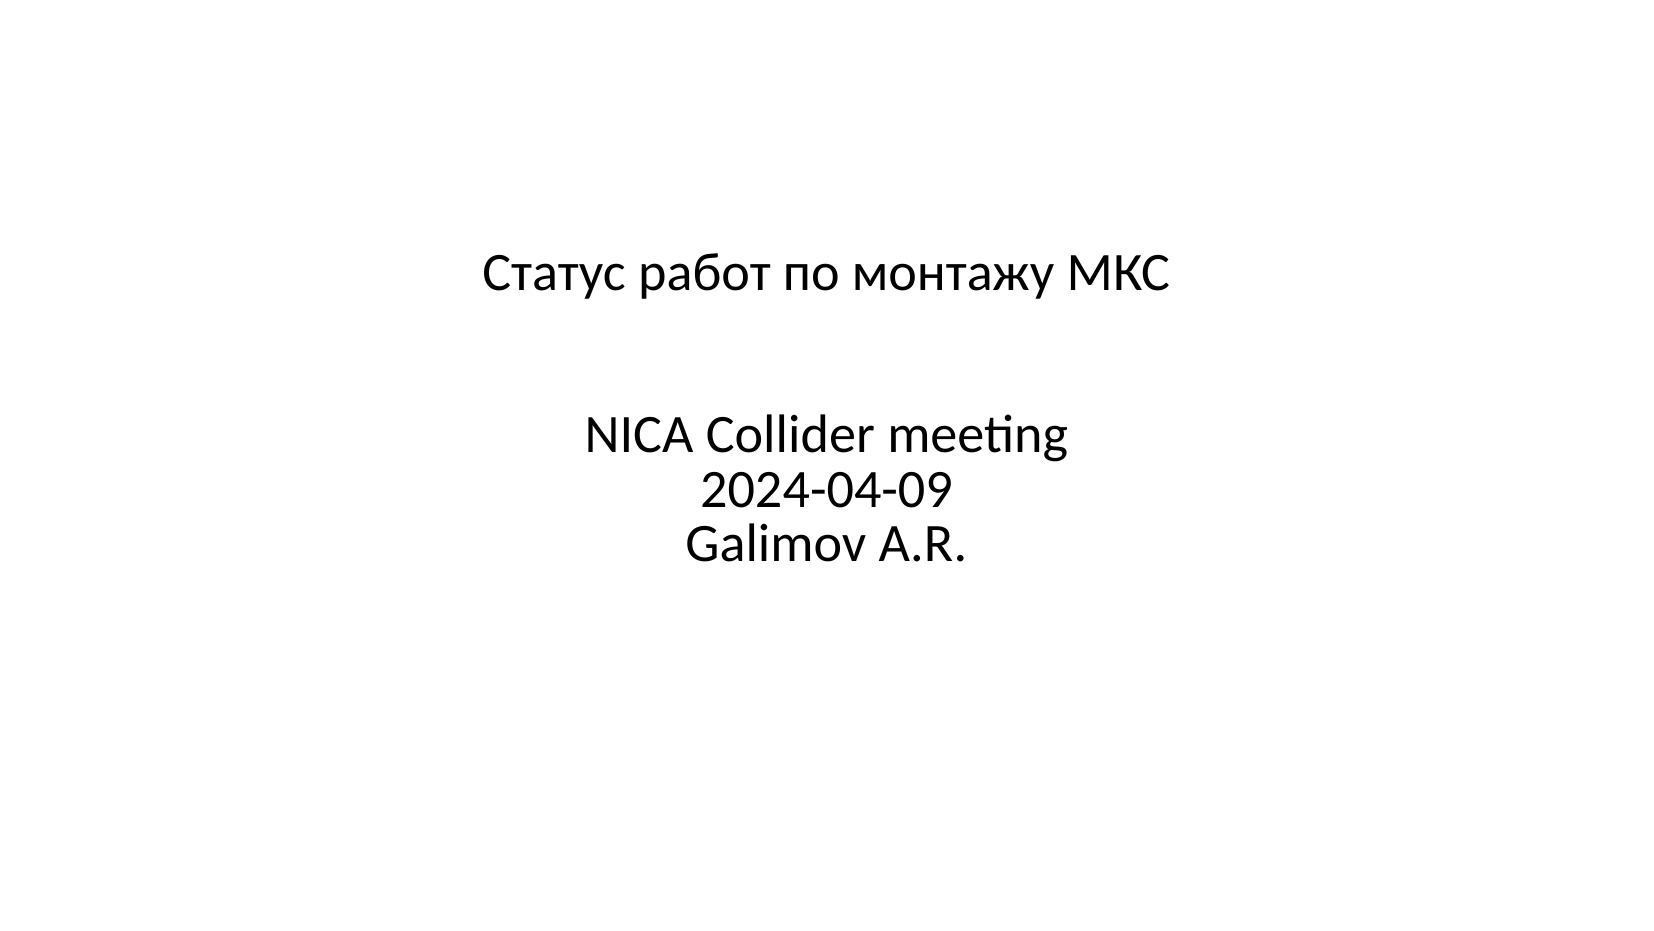

# Статус работ по монтажу МКС NICA Collider meeting 2024-04-09 Galimov A.R.